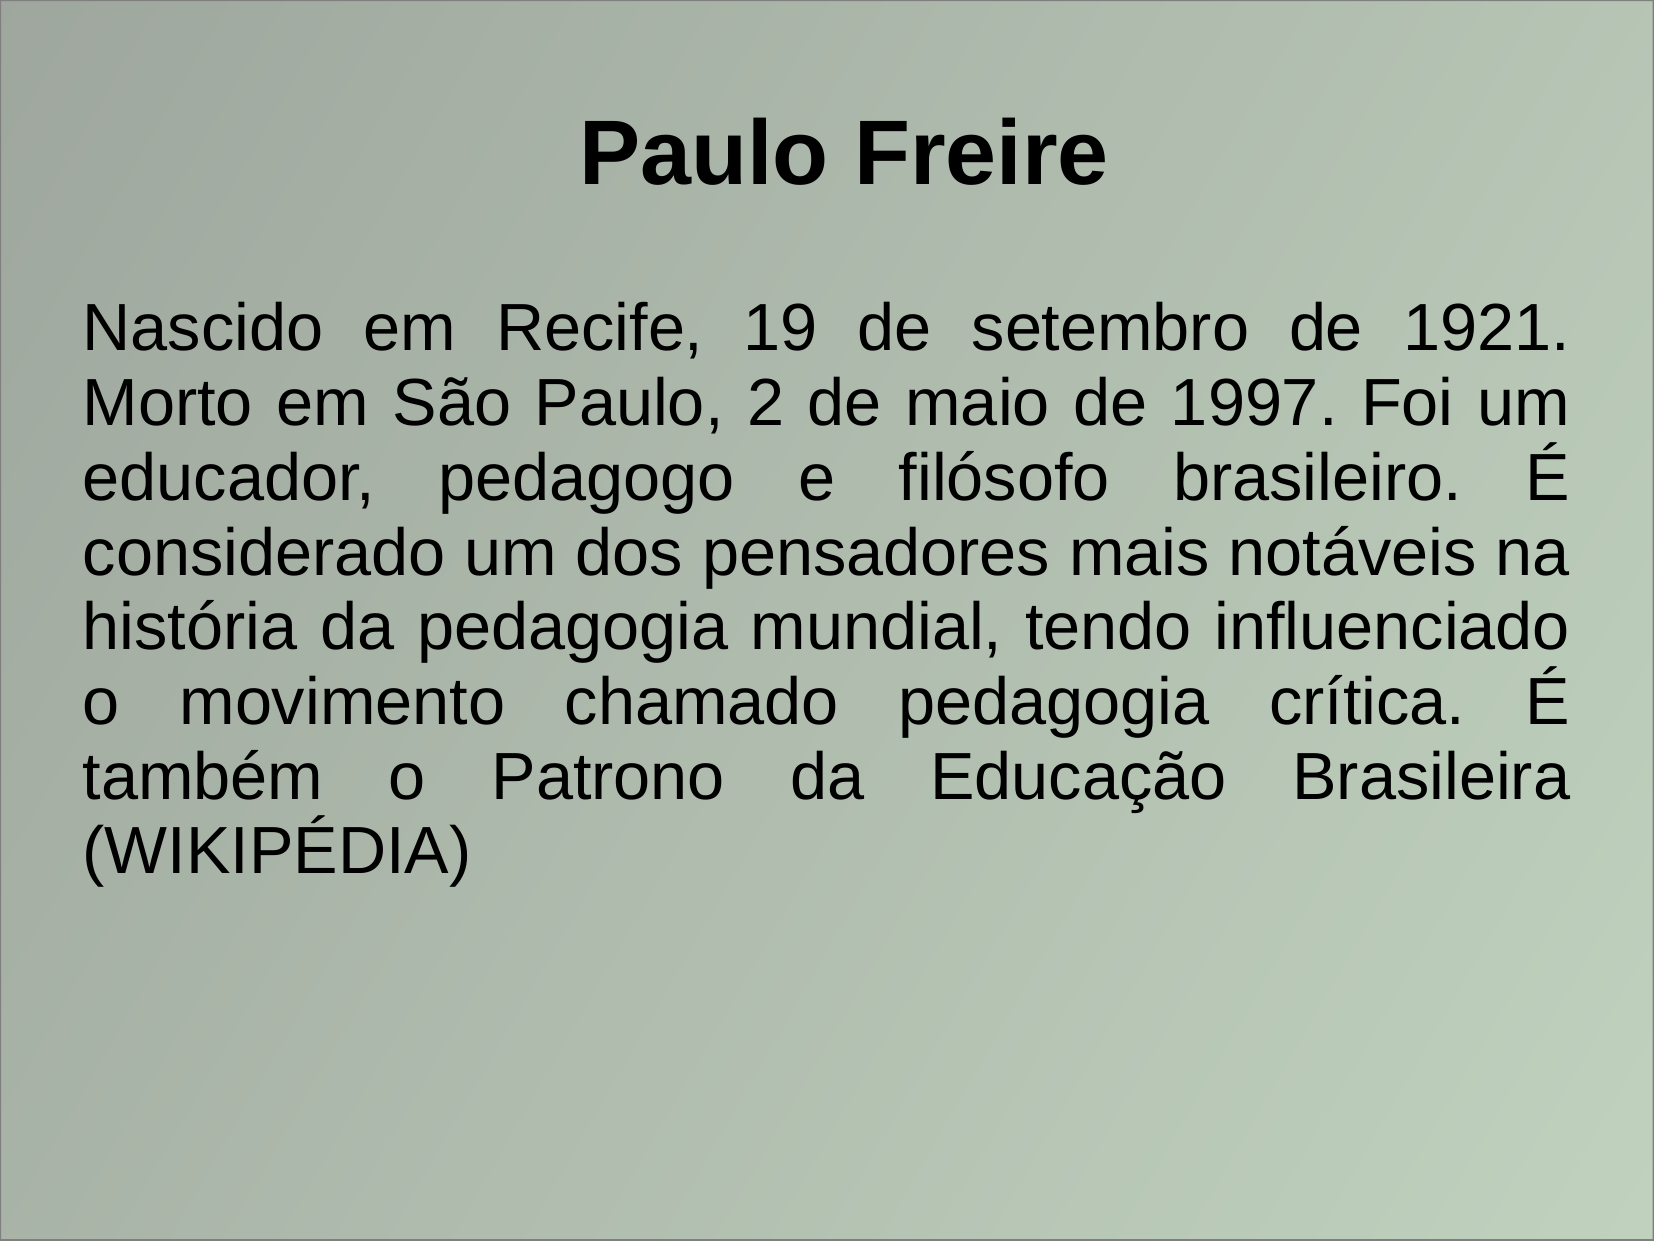

# Paulo Freire
Nascido em Recife, 19 de setembro de 1921. Morto em São Paulo, 2 de maio de 1997. Foi um educador, pedagogo e filósofo brasileiro. É considerado um dos pensadores mais notáveis na história da pedagogia mundial, tendo influenciado o movimento chamado pedagogia crítica. É também o Patrono da Educação Brasileira (WIKIPÉDIA)